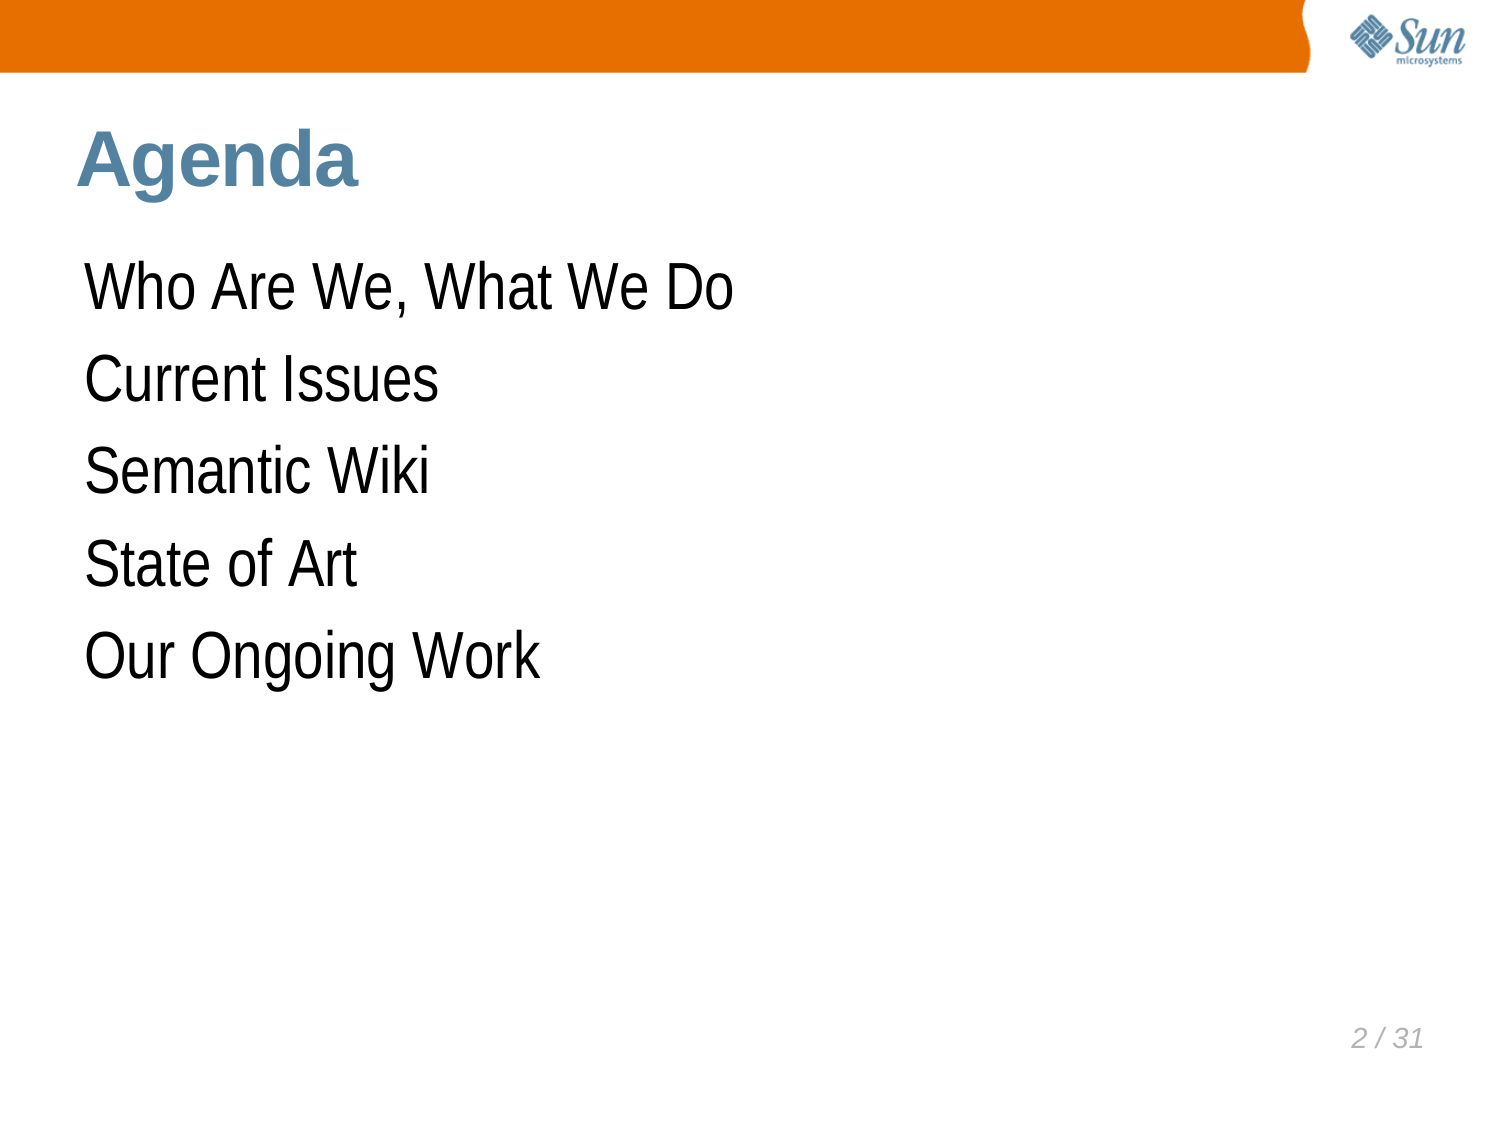

# Agenda
Who Are We, What We Do
Current Issues
Semantic Wiki
State of Art
Our Ongoing Work
2